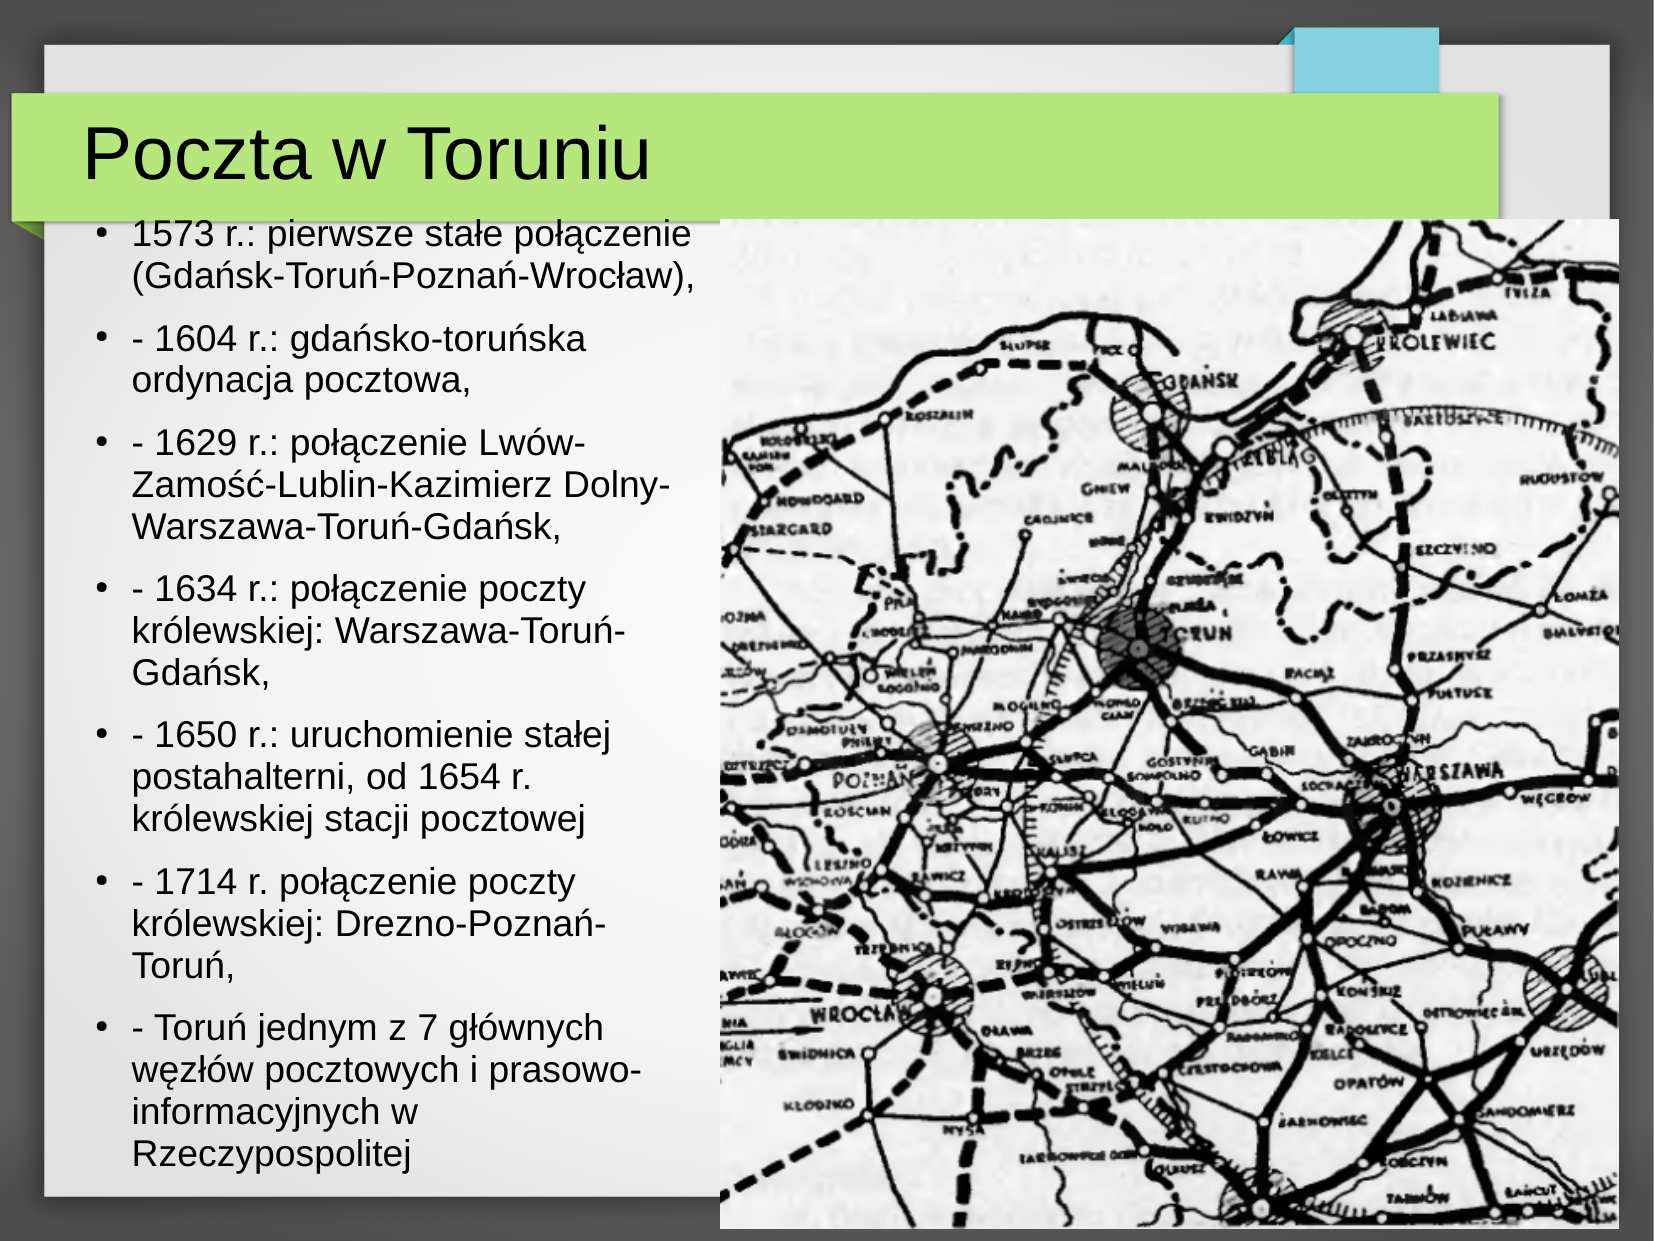

# Poczta w Toruniu
1573 r.: pierwsze stałe połączenie (Gdańsk-Toruń-Poznań-Wrocław),
- 1604 r.: gdańsko-toruńska ordynacja pocztowa,
- 1629 r.: połączenie Lwów-Zamość-Lublin-Kazimierz Dolny-Warszawa-Toruń-Gdańsk,
- 1634 r.: połączenie poczty królewskiej: Warszawa-Toruń-Gdańsk,
- 1650 r.: uruchomienie stałej postahalterni, od 1654 r. królewskiej stacji pocztowej
- 1714 r. połączenie poczty królewskiej: Drezno-Poznań-Toruń,
- Toruń jednym z 7 głównych węzłów pocztowych i prasowo-informacyjnych w Rzeczypospolitej